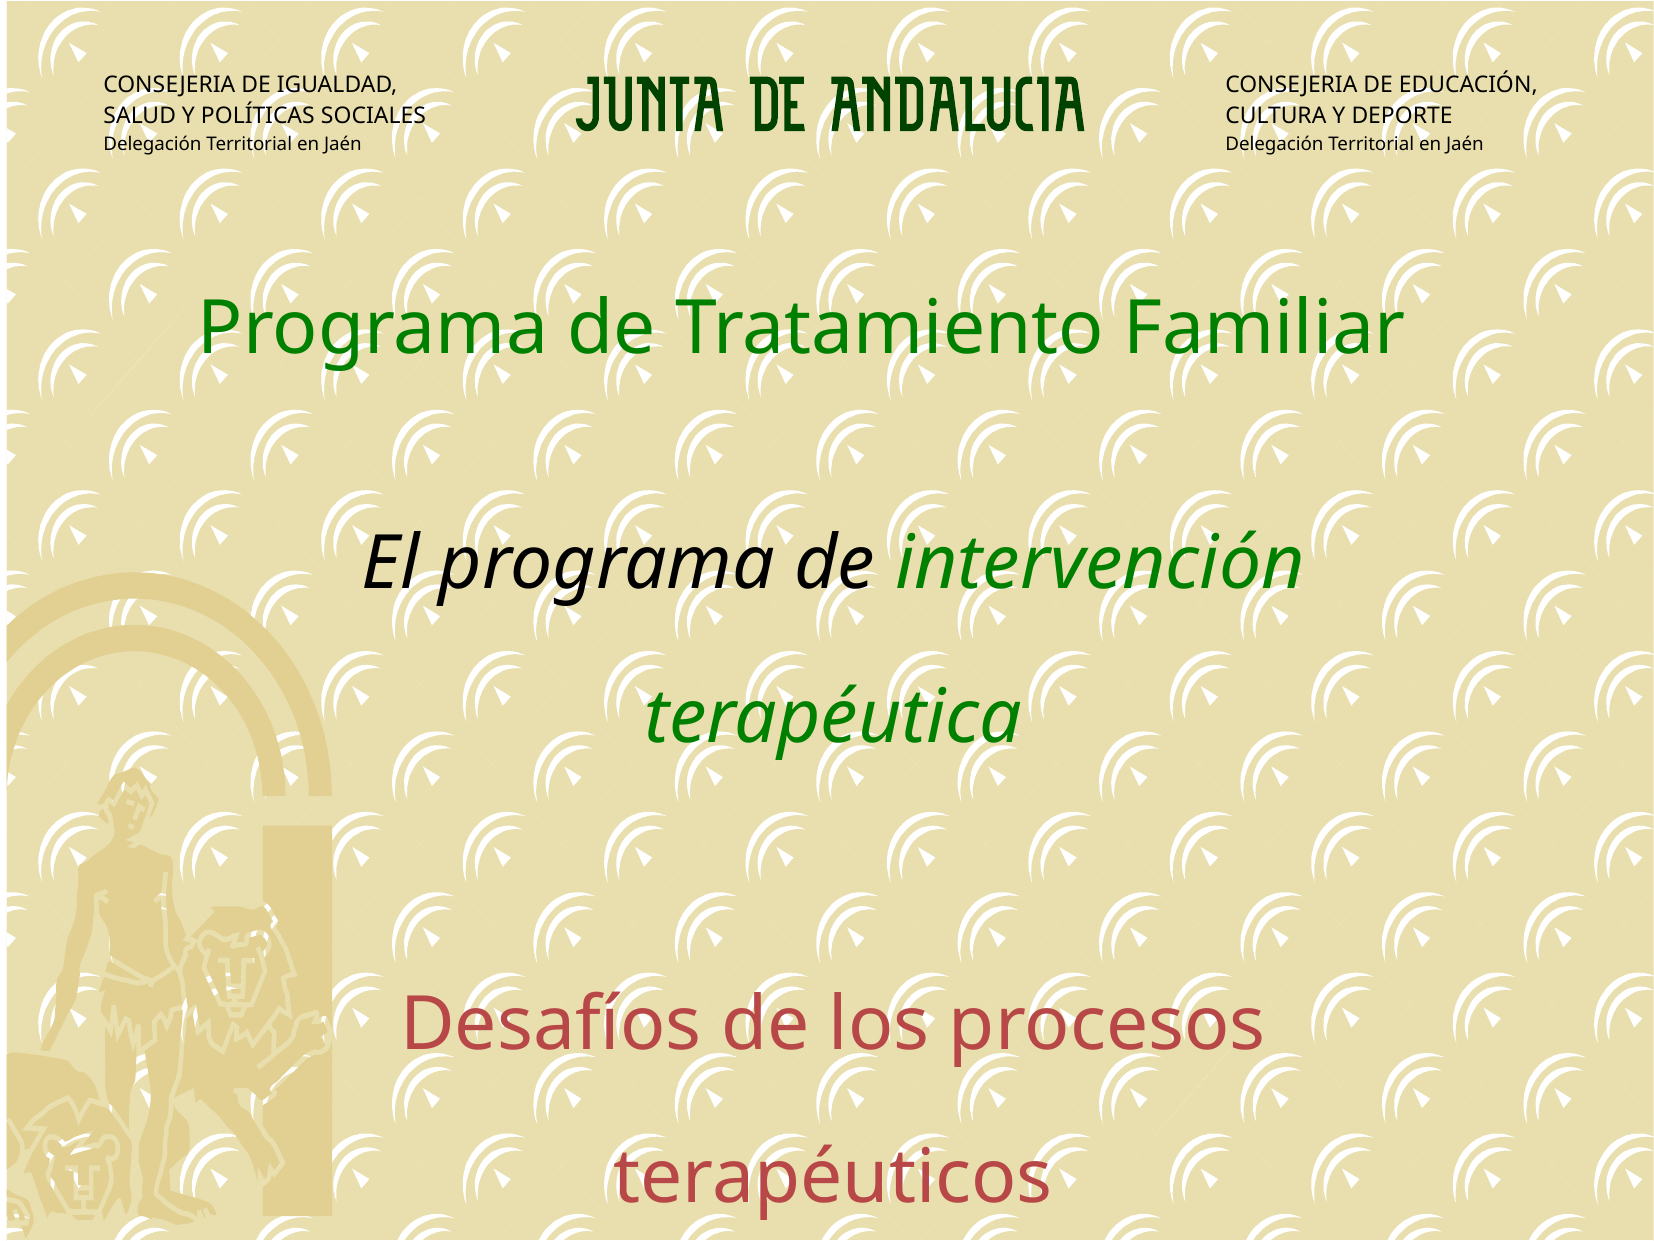

CONSEJERIA DE IGUALDAD,
SALUD Y POLÍTICAS SOCIALES
Delegación Territorial en Jaén
CONSEJERIA DE EDUCACIÓN,
CULTURA Y DEPORTE
Delegación Territorial en Jaén
Programa de Tratamiento Familiar
El programa de intervención terapéutica
Desafíos de los procesos terapéuticos